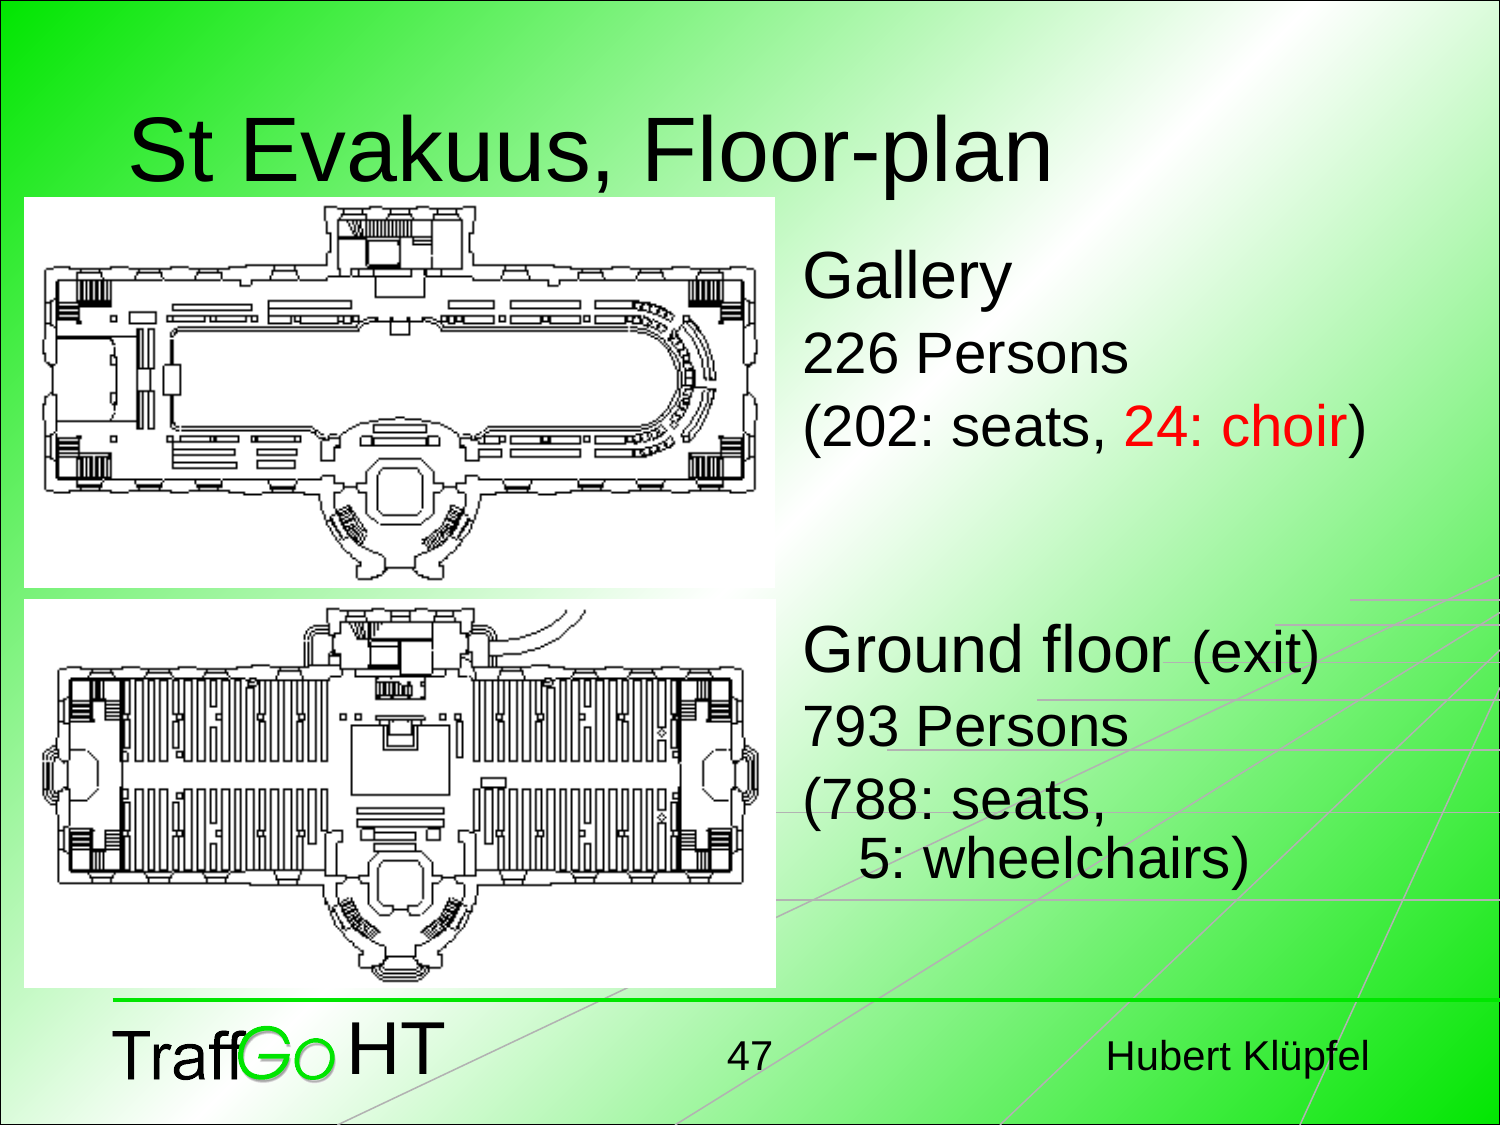

# St Evakuus, Floor-plan
Gallery
226 Persons
(202: seats, 24: choir)
Ground floor (exit)
793 Persons
(788: seats,
5: wheelchairs)